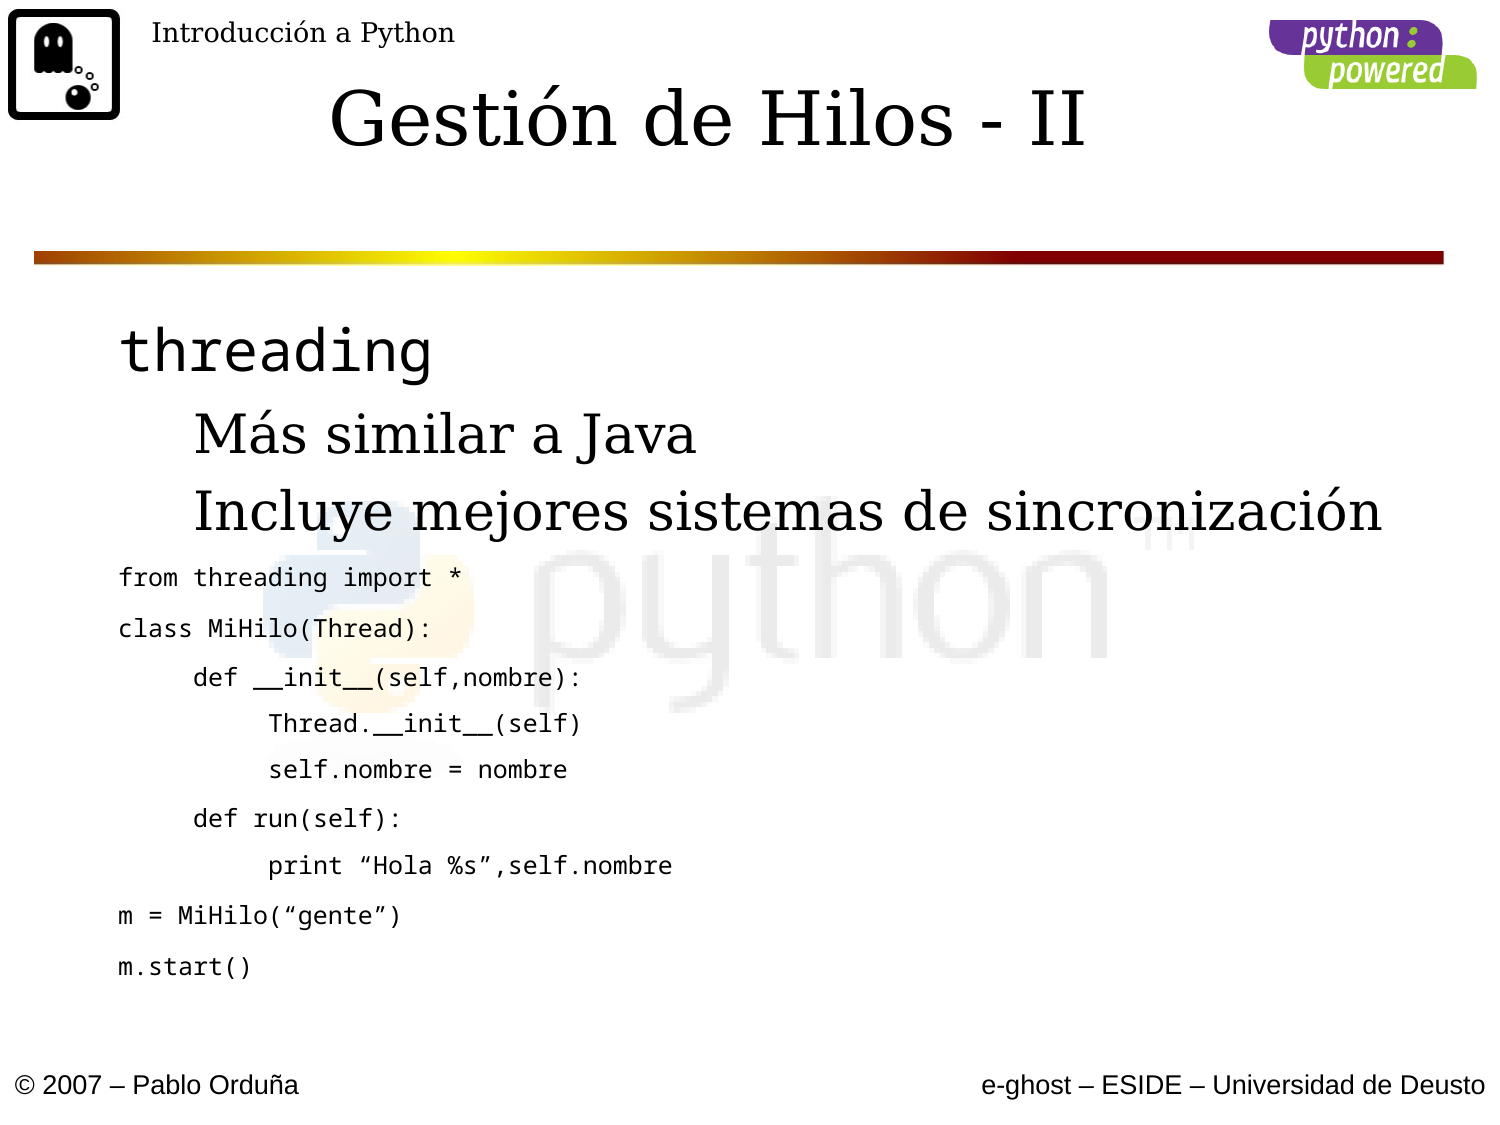

# Gestión de Hilos - II
threading
Más similar a Java
Incluye mejores sistemas de sincronización
from threading import *
class MiHilo(Thread):
def __init__(self,nombre):
Thread.__init__(self)
self.nombre = nombre
def run(self):
print “Hola %s”,self.nombre
m = MiHilo(“gente”)
m.start()